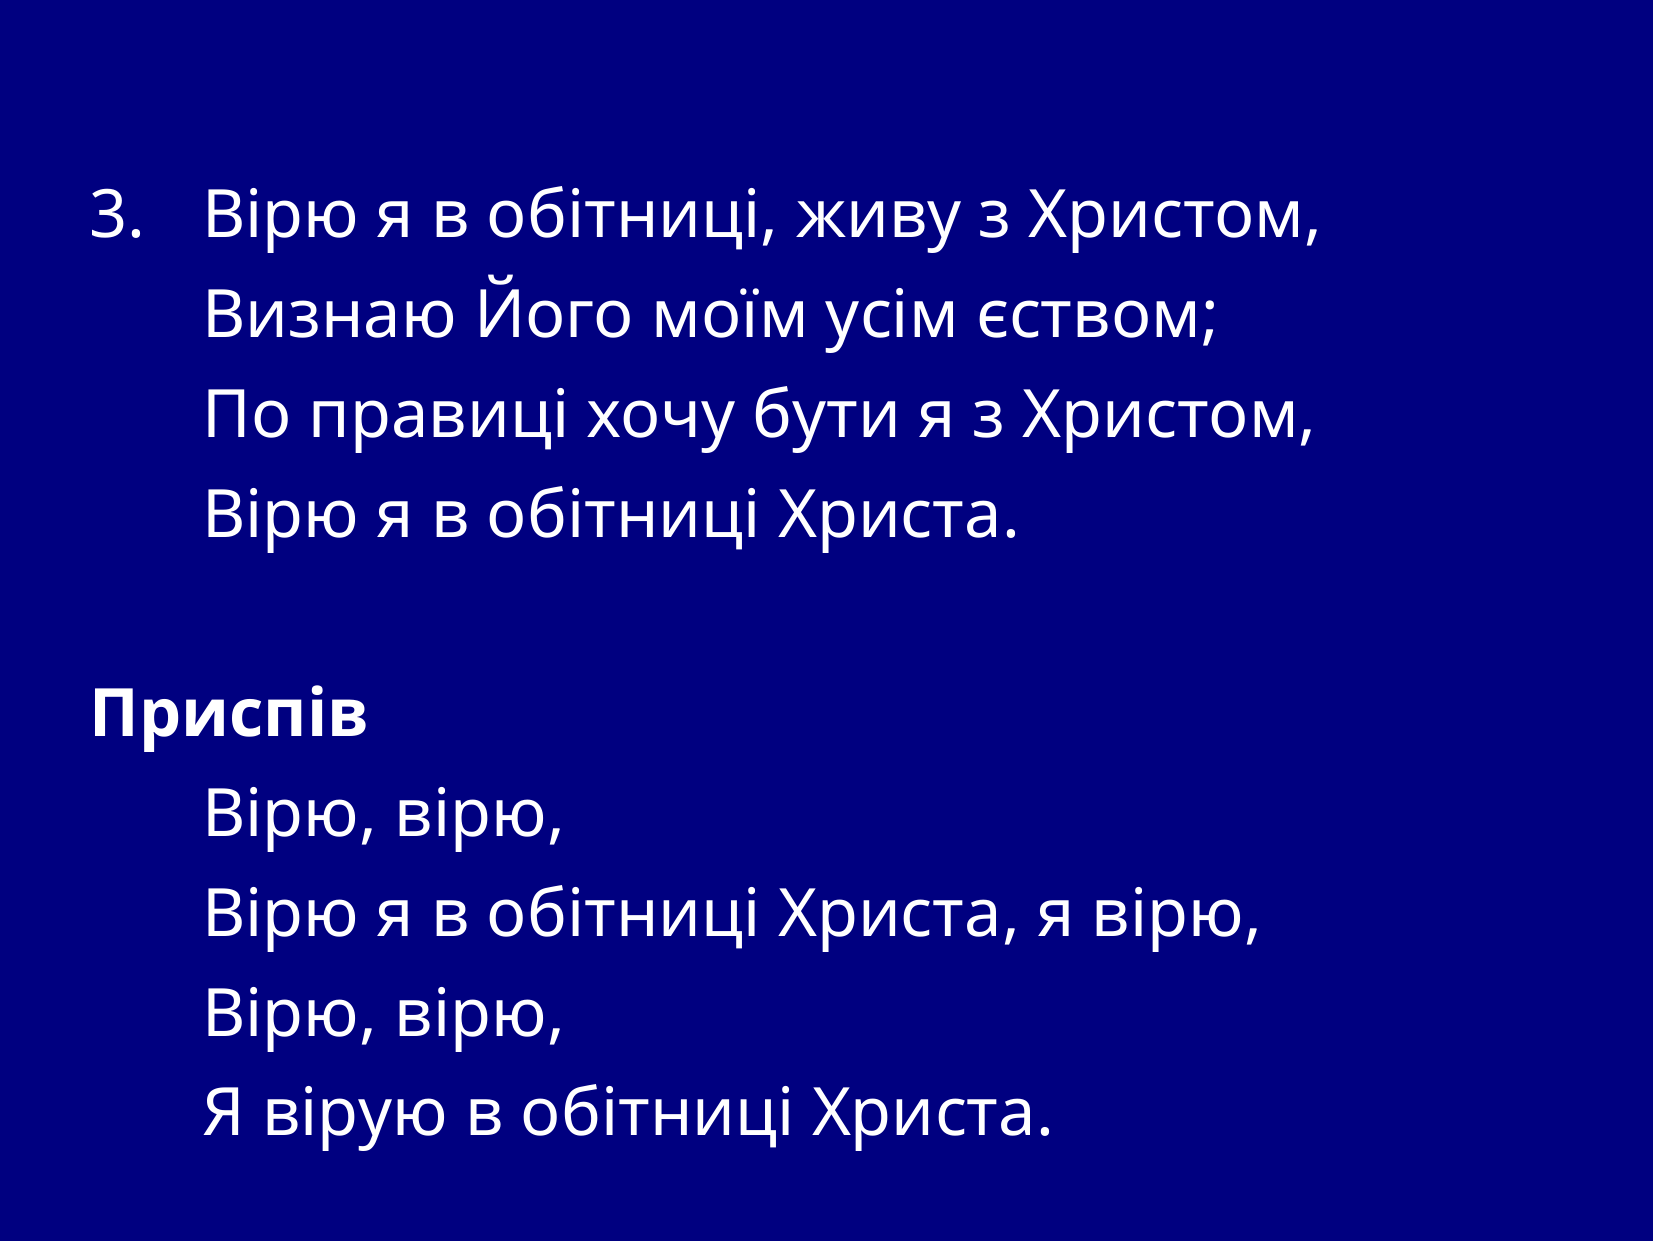

3.	Вірю я в обітниці, живу з Христом,
	Визнаю Його моїм усім єством;
	По правиці хочу бути я з Христом,
	Вірю я в обітниці Христа.
Приспів
	Вірю, вірю,
	Вірю я в обітниці Христа, я вірю,
	Вірю, вірю,
	Я вірую в обітниці Христа.